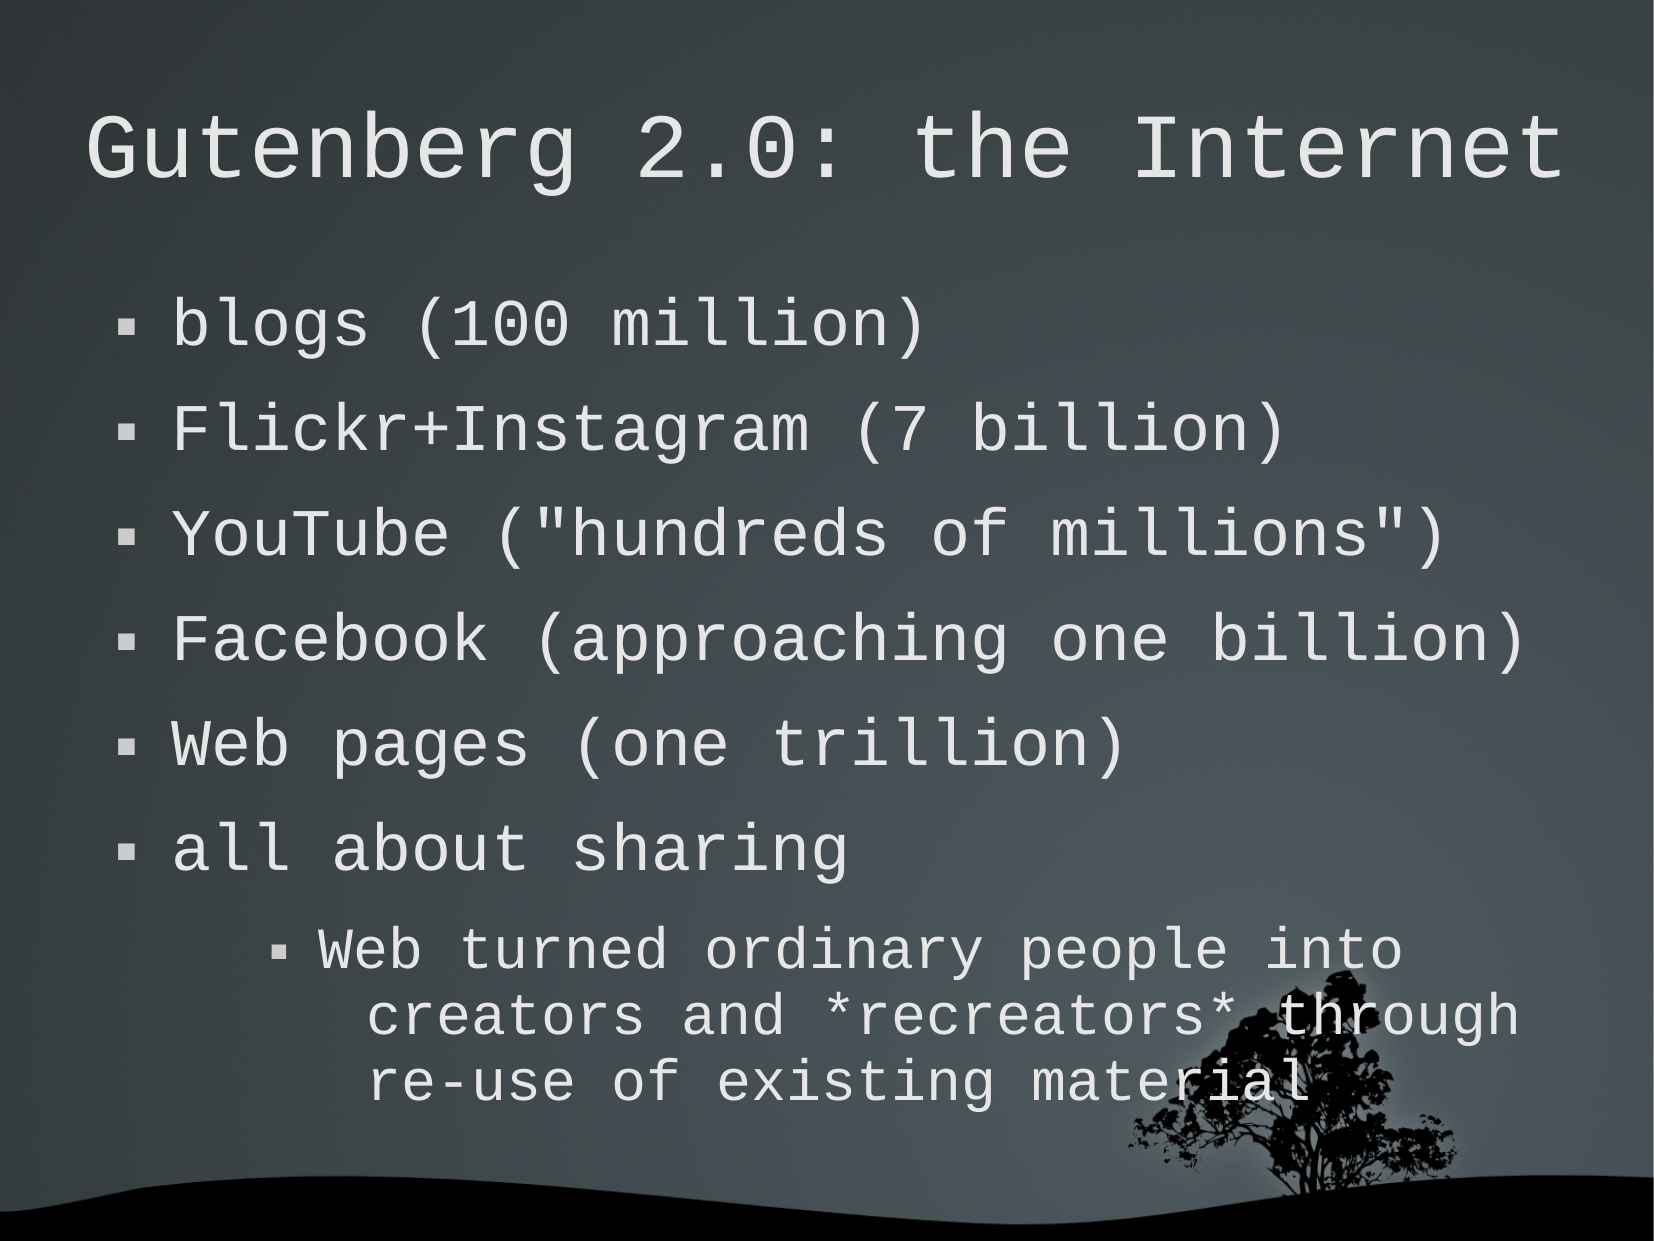

# Gutenberg 2.0: the Internet
blogs (100 million)
Flickr+Instagram (7 billion)
YouTube ("hundreds of millions")
Facebook (approaching one billion)
Web pages (one trillion)
all about sharing
Web turned ordinary people into creators and *recreators* through re-use of existing material